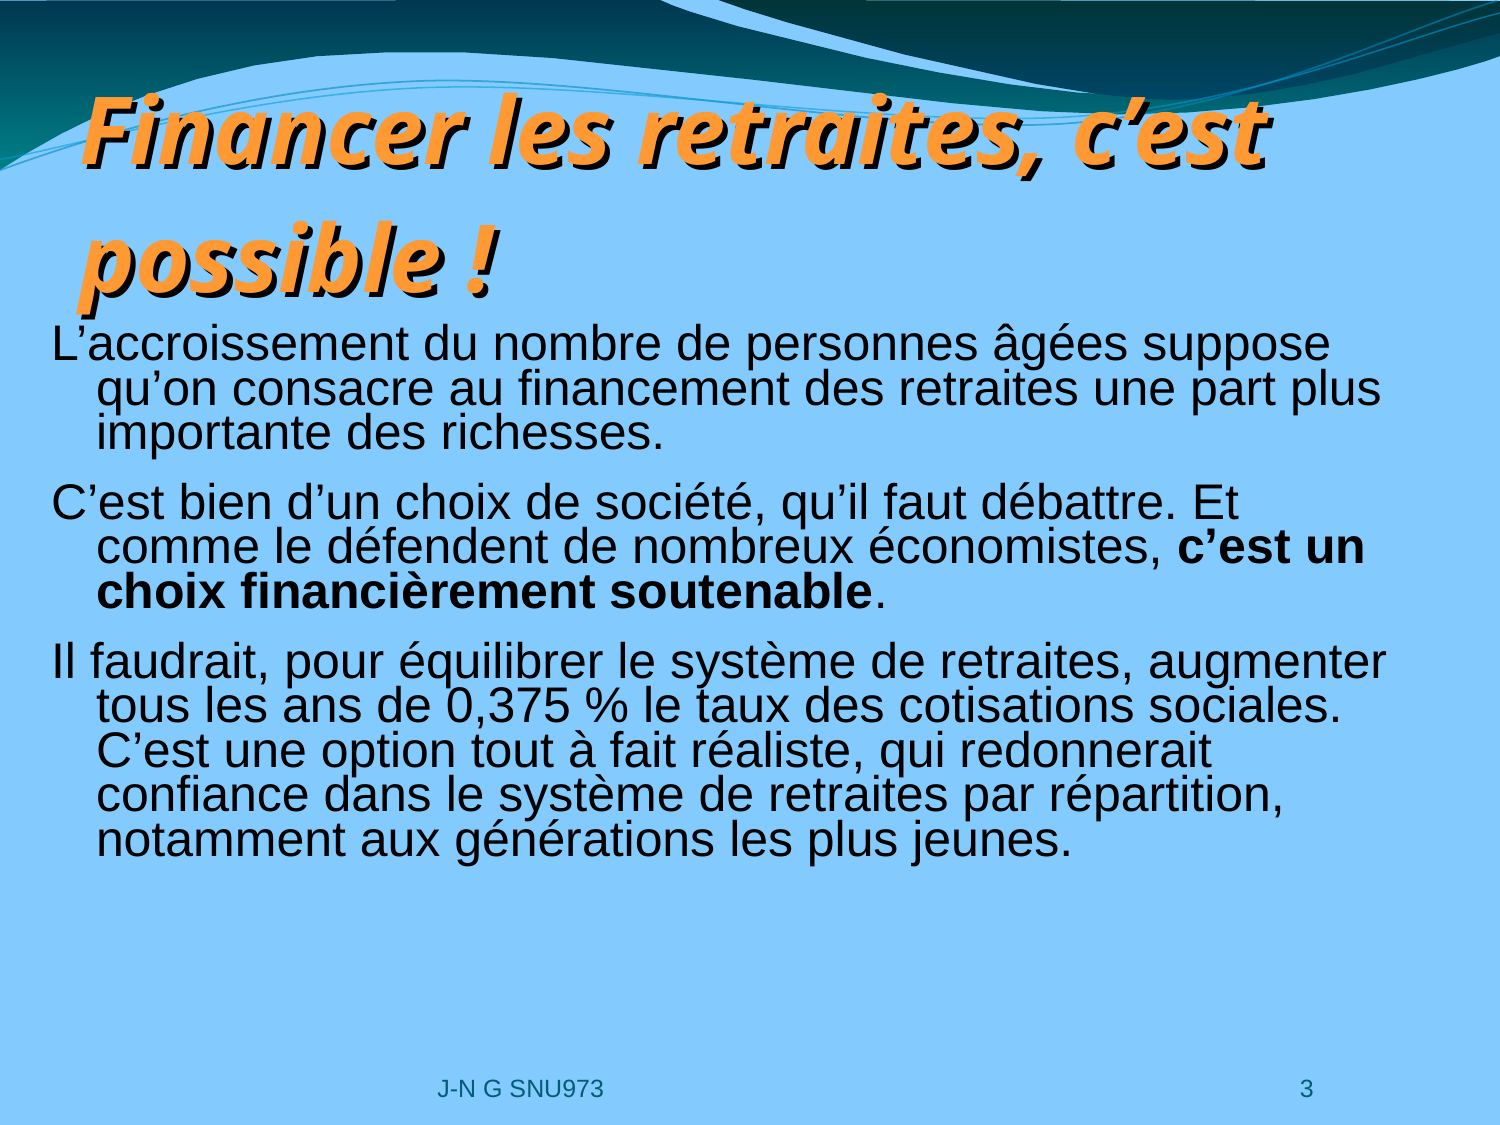

# Financer les retraites, c’est possible !
L’accroissement du nombre de personnes âgées suppose qu’on consacre au financement des retraites une part plus importante des richesses.
C’est bien d’un choix de société, qu’il faut débattre. Et comme le défendent de nombreux économistes, c’est un choix financièrement soutenable.
Il faudrait, pour équilibrer le système de retraites, augmenter tous les ans de 0,375 % le taux des cotisations sociales. C’est une option tout à fait réaliste, qui redonnerait confiance dans le système de retraites par répartition, notamment aux générations les plus jeunes.
J-N G SNU973